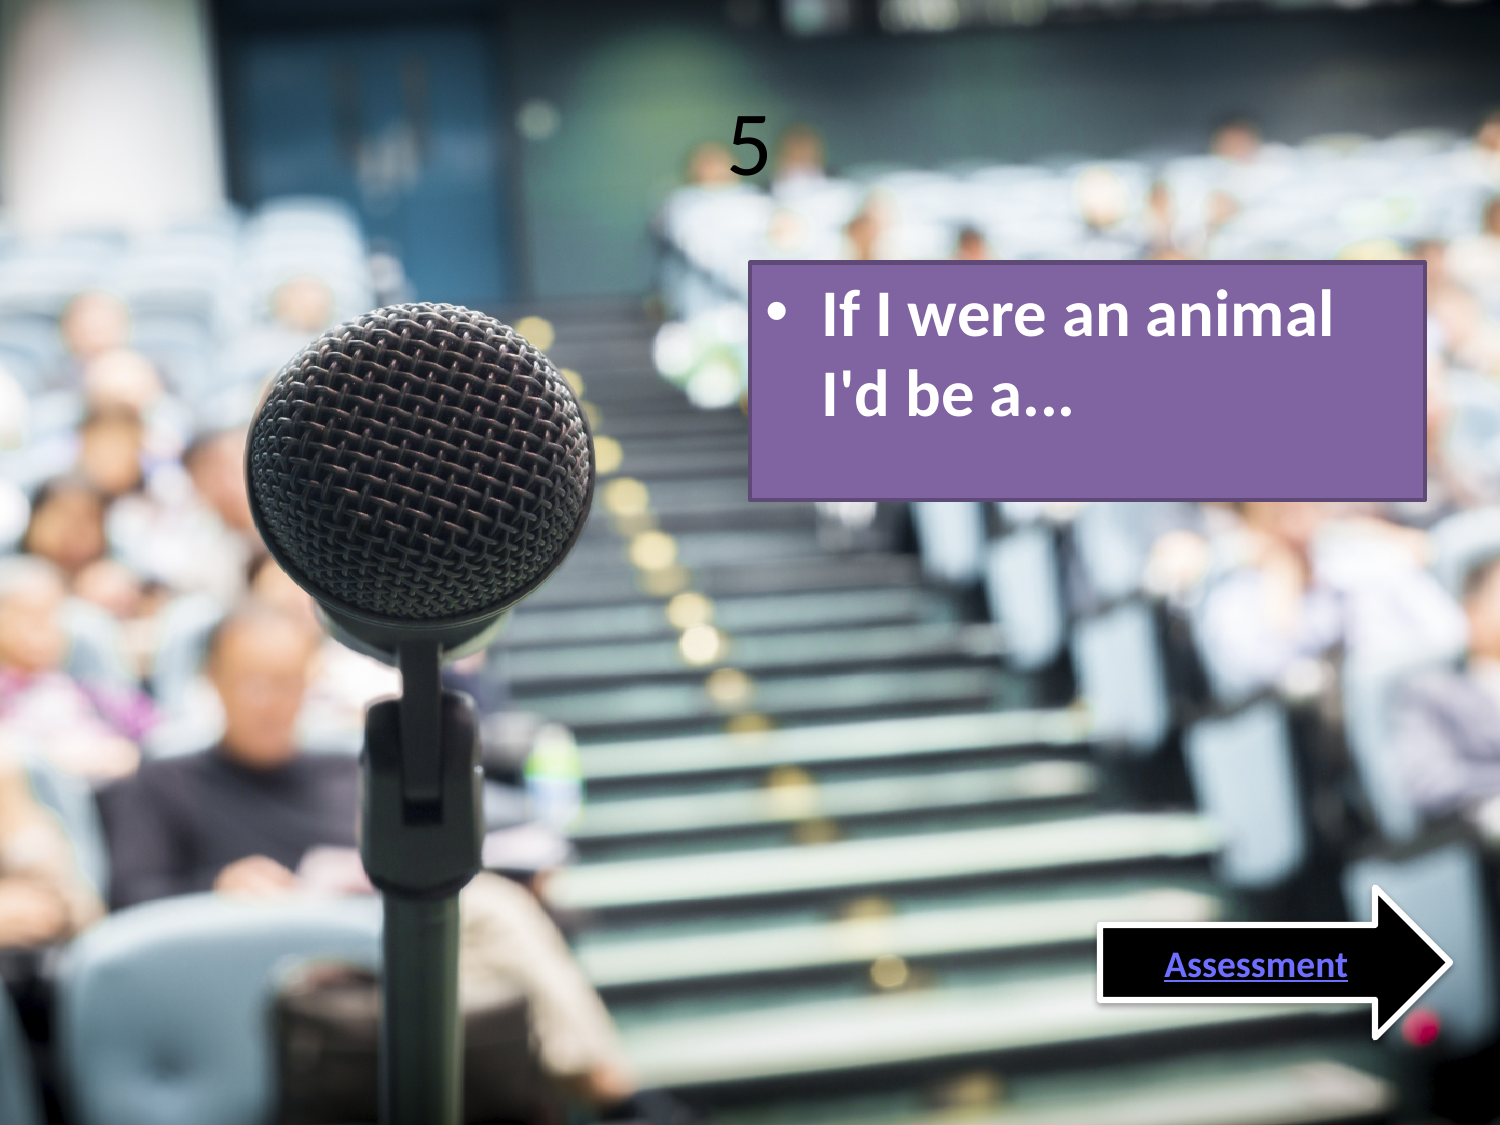

# 5
If I were an animal I'd be a...
Assessment